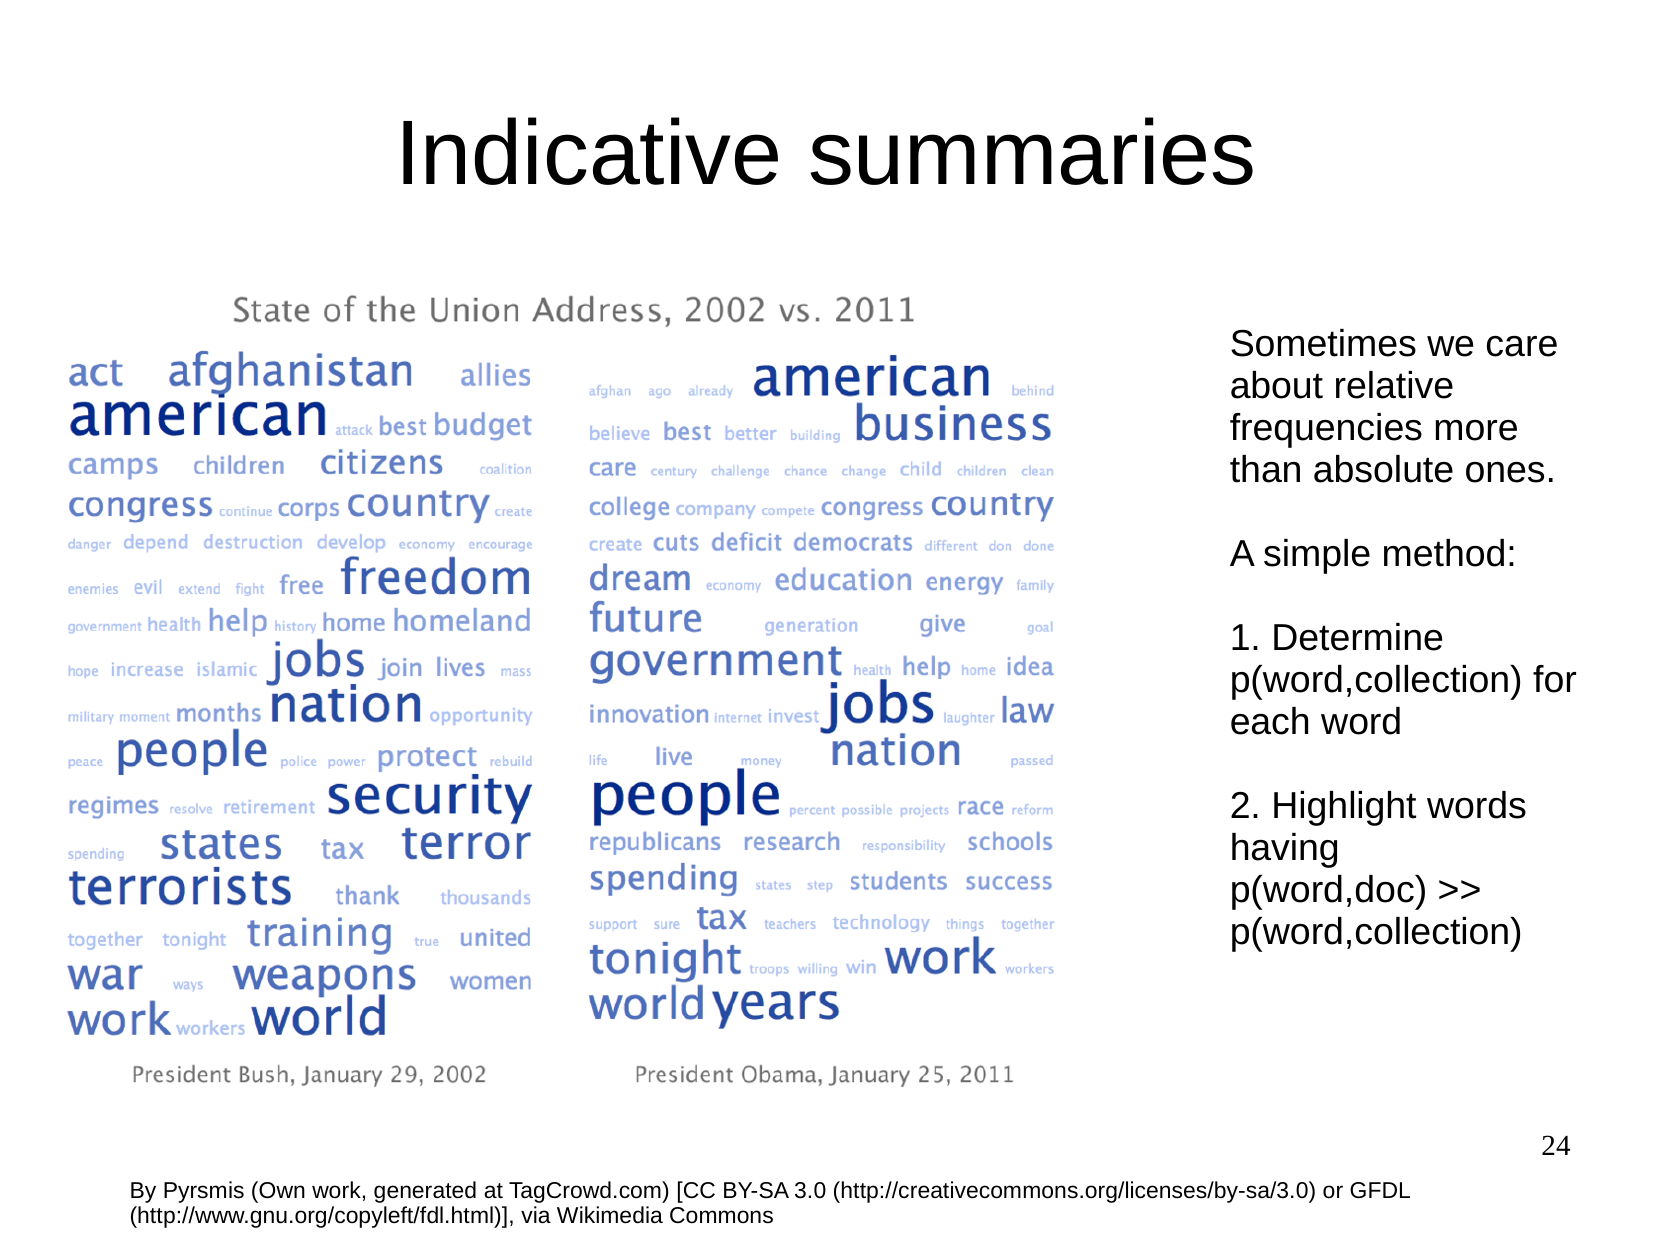

# Indicative summaries
Sometimes we care about relative frequencies more than absolute ones.
A simple method:
1. Determine p(word,collection) for each word
2. Highlight words having
p(word,doc) >> p(word,collection)
24
By Pyrsmis (Own work, generated at TagCrowd.com) [CC BY-SA 3.0 (http://creativecommons.org/licenses/by-sa/3.0) or GFDL (http://www.gnu.org/copyleft/fdl.html)], via Wikimedia Commons